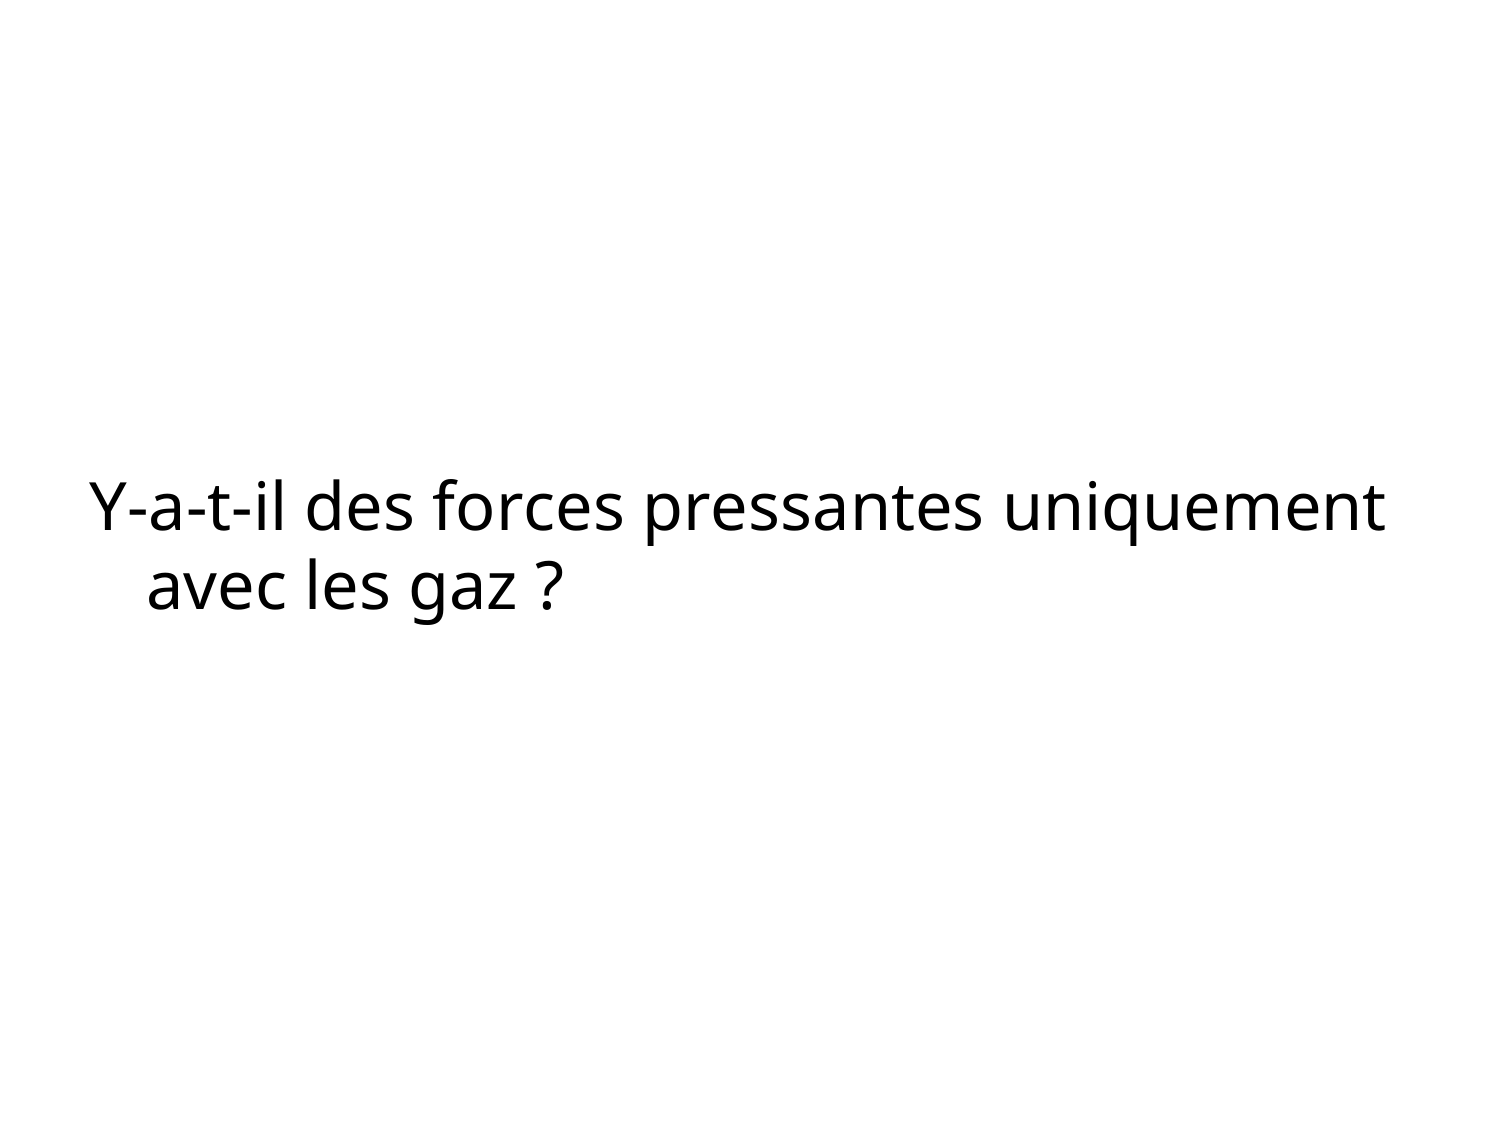

# Y-a-t-il des forces pressantes uniquement avec les gaz ?